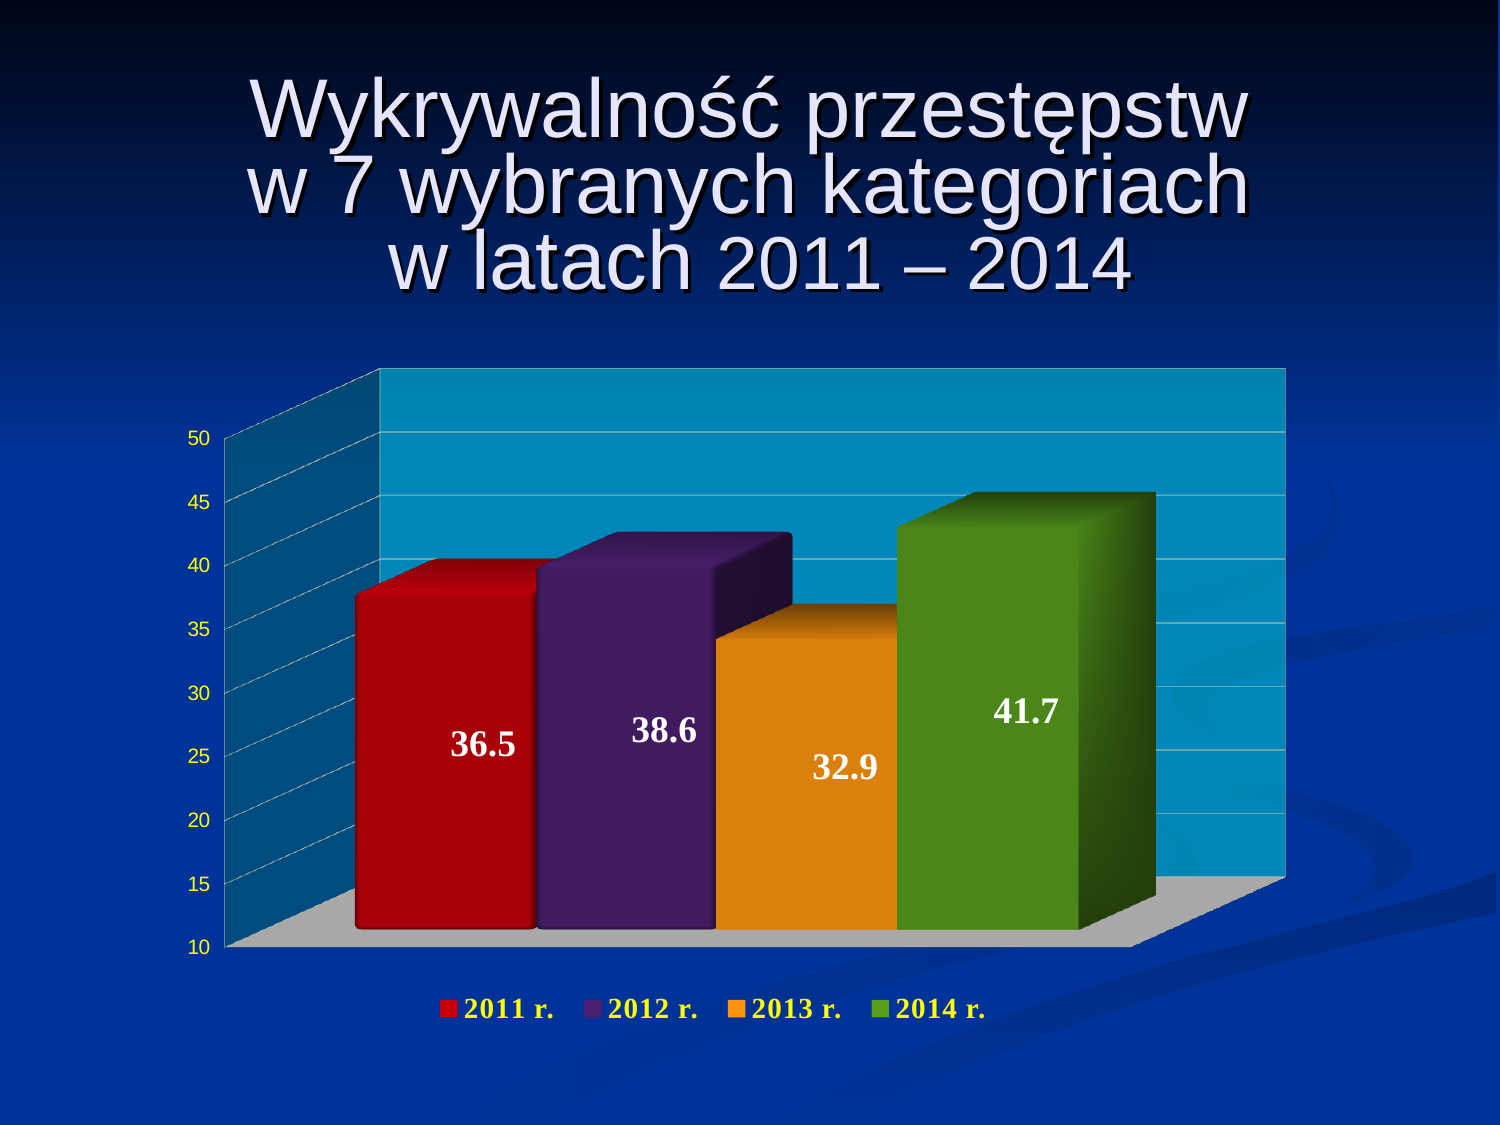

# Wykrywalność przestępstw w 7 wybranych kategoriach w latach 2011 – 2014
[unsupported chart]